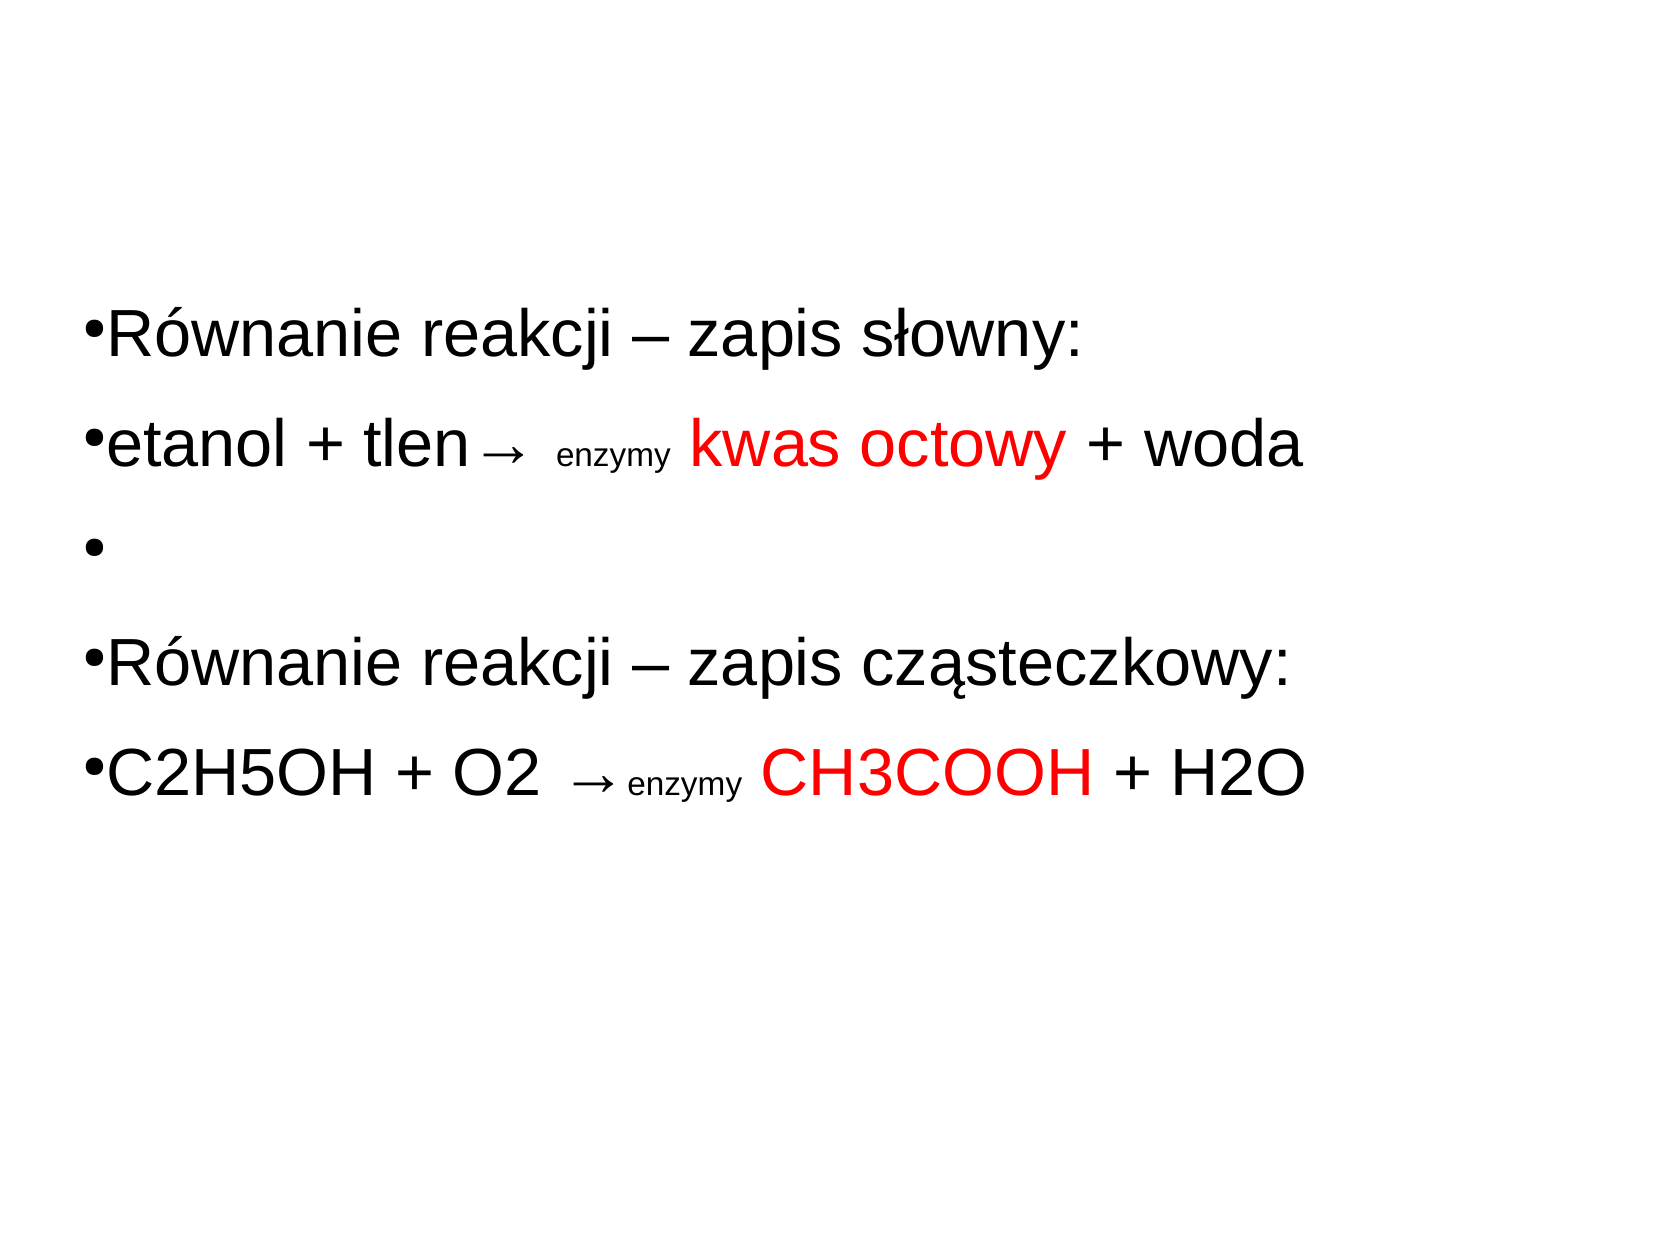

#
Równanie reakcji – zapis słowny:
etanol + tlen→ enzymy kwas octowy + woda
Równanie reakcji – zapis cząsteczkowy:
C2H5OH + O2 →enzymy CH3COOH + H2O